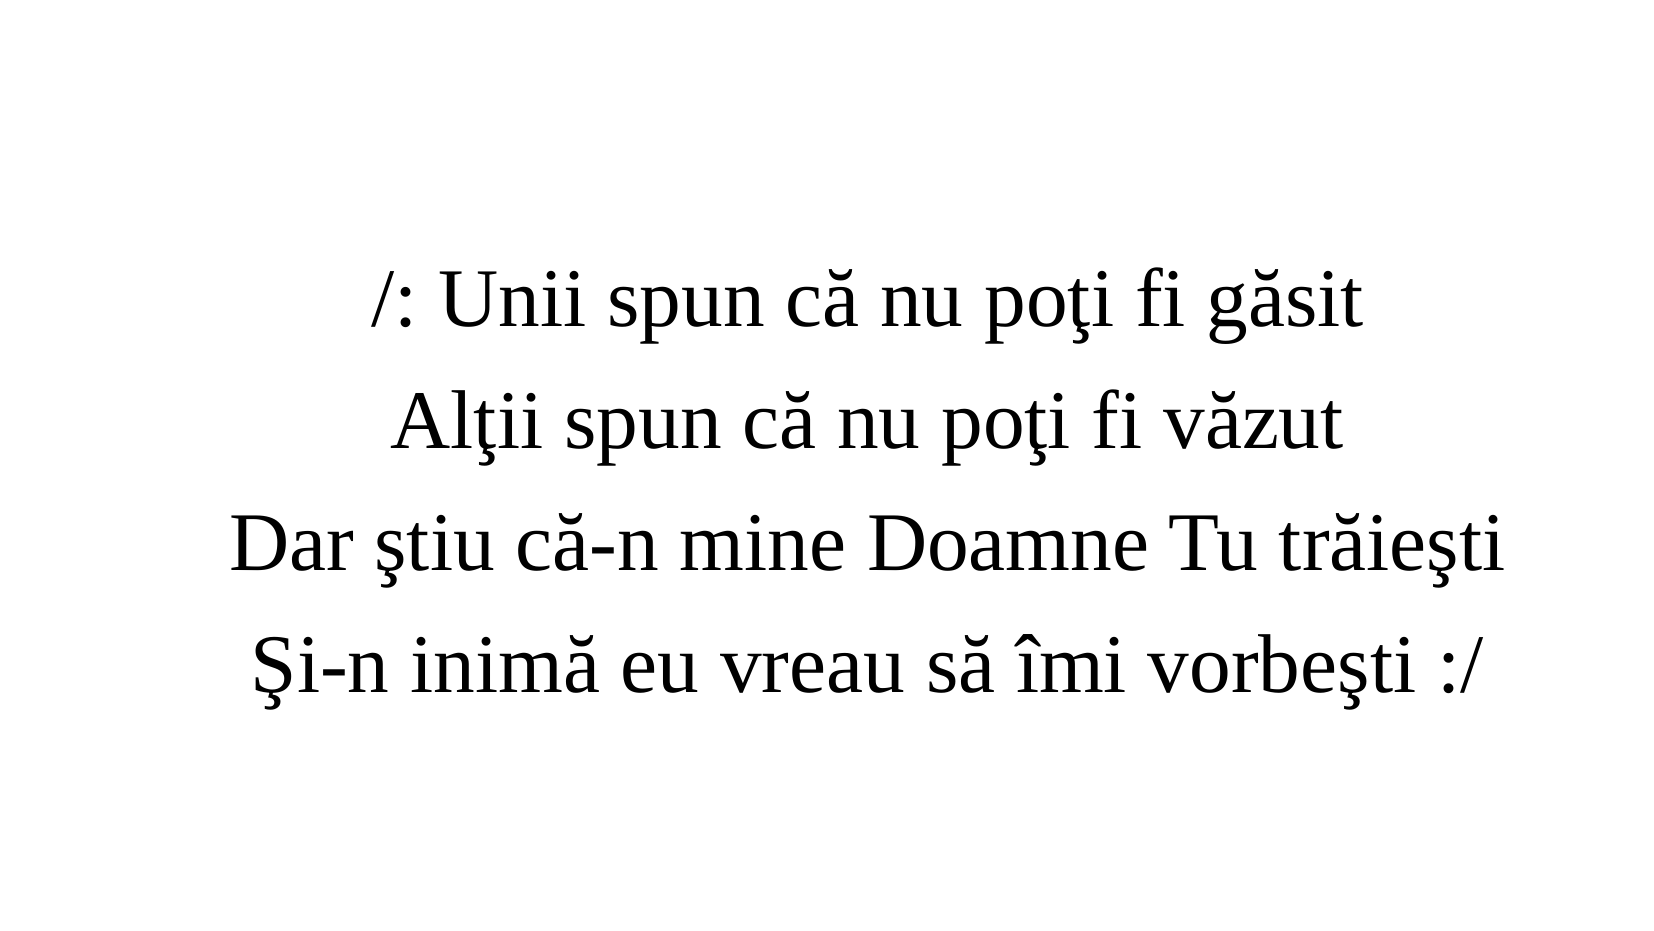

# /: Unii spun că nu poţi fi găsit
Alţii spun că nu poţi fi văzut
Dar ştiu că-n mine Doamne Tu trăieşti
Şi-n inimă eu vreau să îmi vorbeşti :/